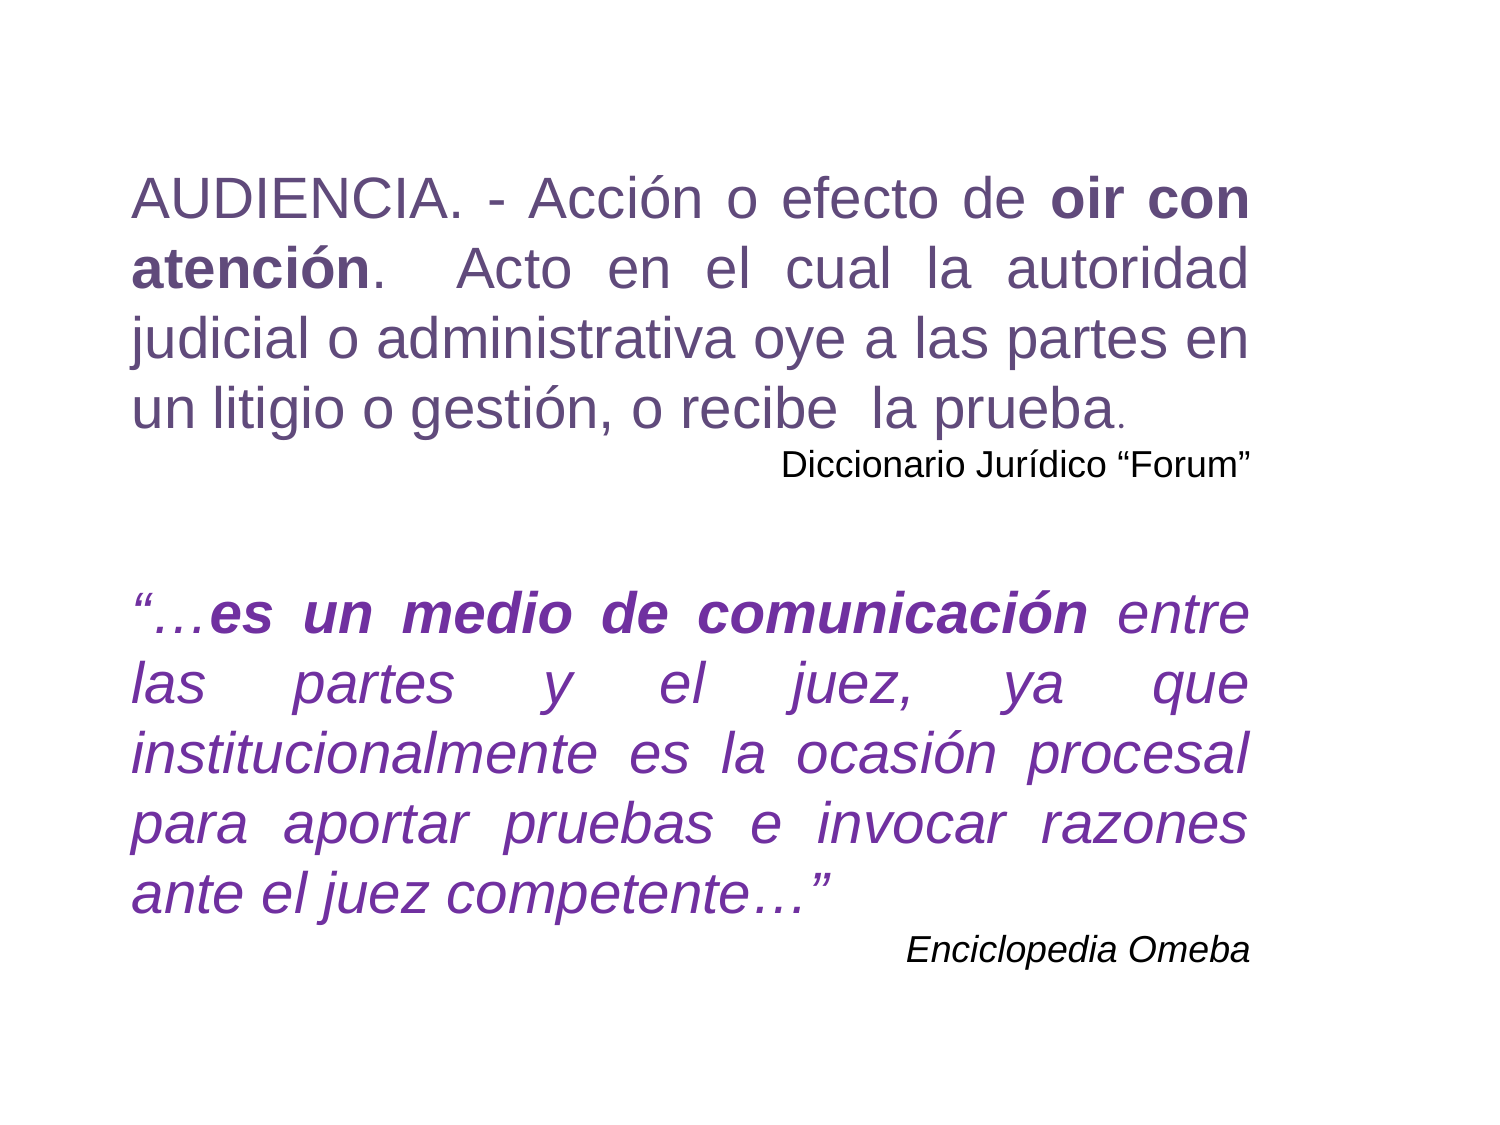

#
AUDIENCIA. - Acción o efecto de oir con atención. Acto en el cual la autoridad judicial o administrativa oye a las partes en un litigio o gestión, o recibe la prueba.
Diccionario Jurídico “Forum”
“…es un medio de comunicación entre las partes y el juez, ya que institucionalmente es la ocasión procesal para aportar pruebas e invocar razones ante el juez competente…”
Enciclopedia Omeba